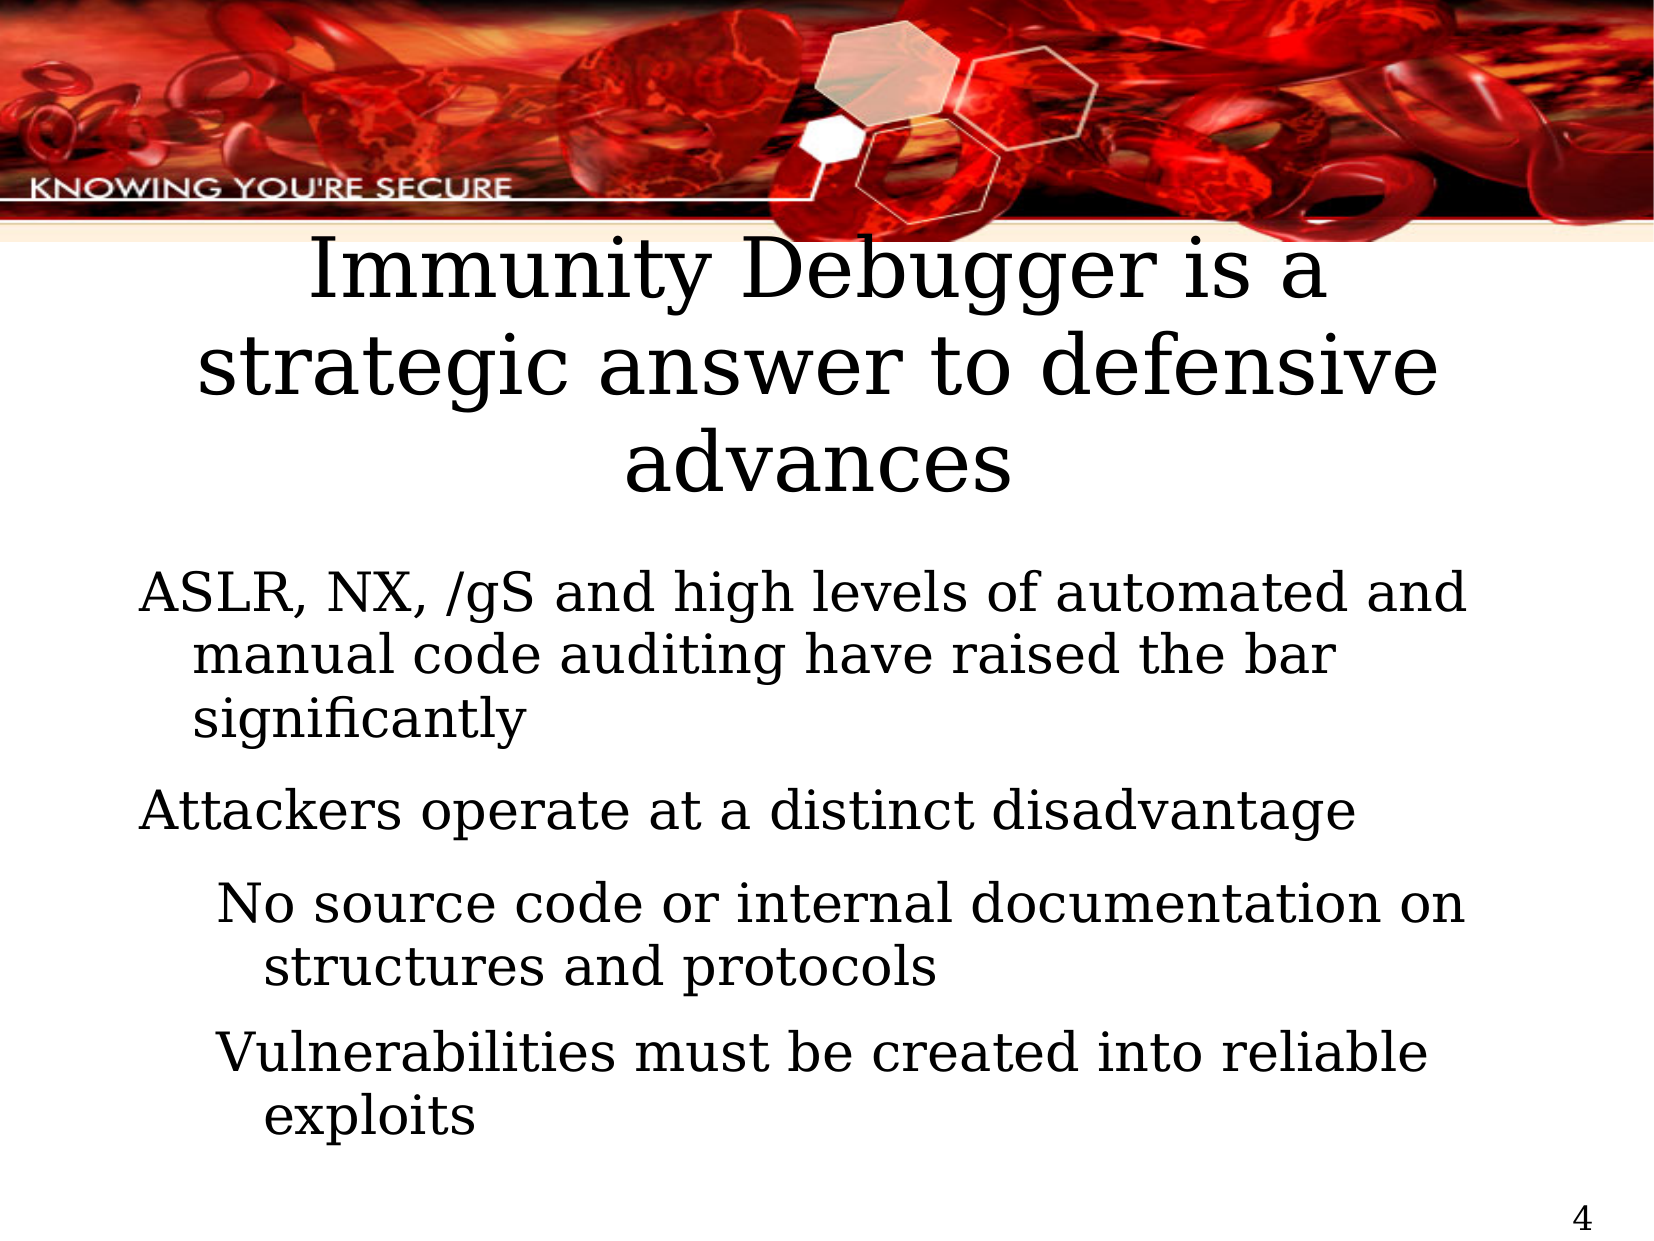

# Immunity Debugger is a strategic answer to defensive advances
ASLR, NX, /gS and high levels of automated and manual code auditing have raised the bar significantly
Attackers operate at a distinct disadvantage
No source code or internal documentation on structures and protocols
Vulnerabilities must be created into reliable exploits